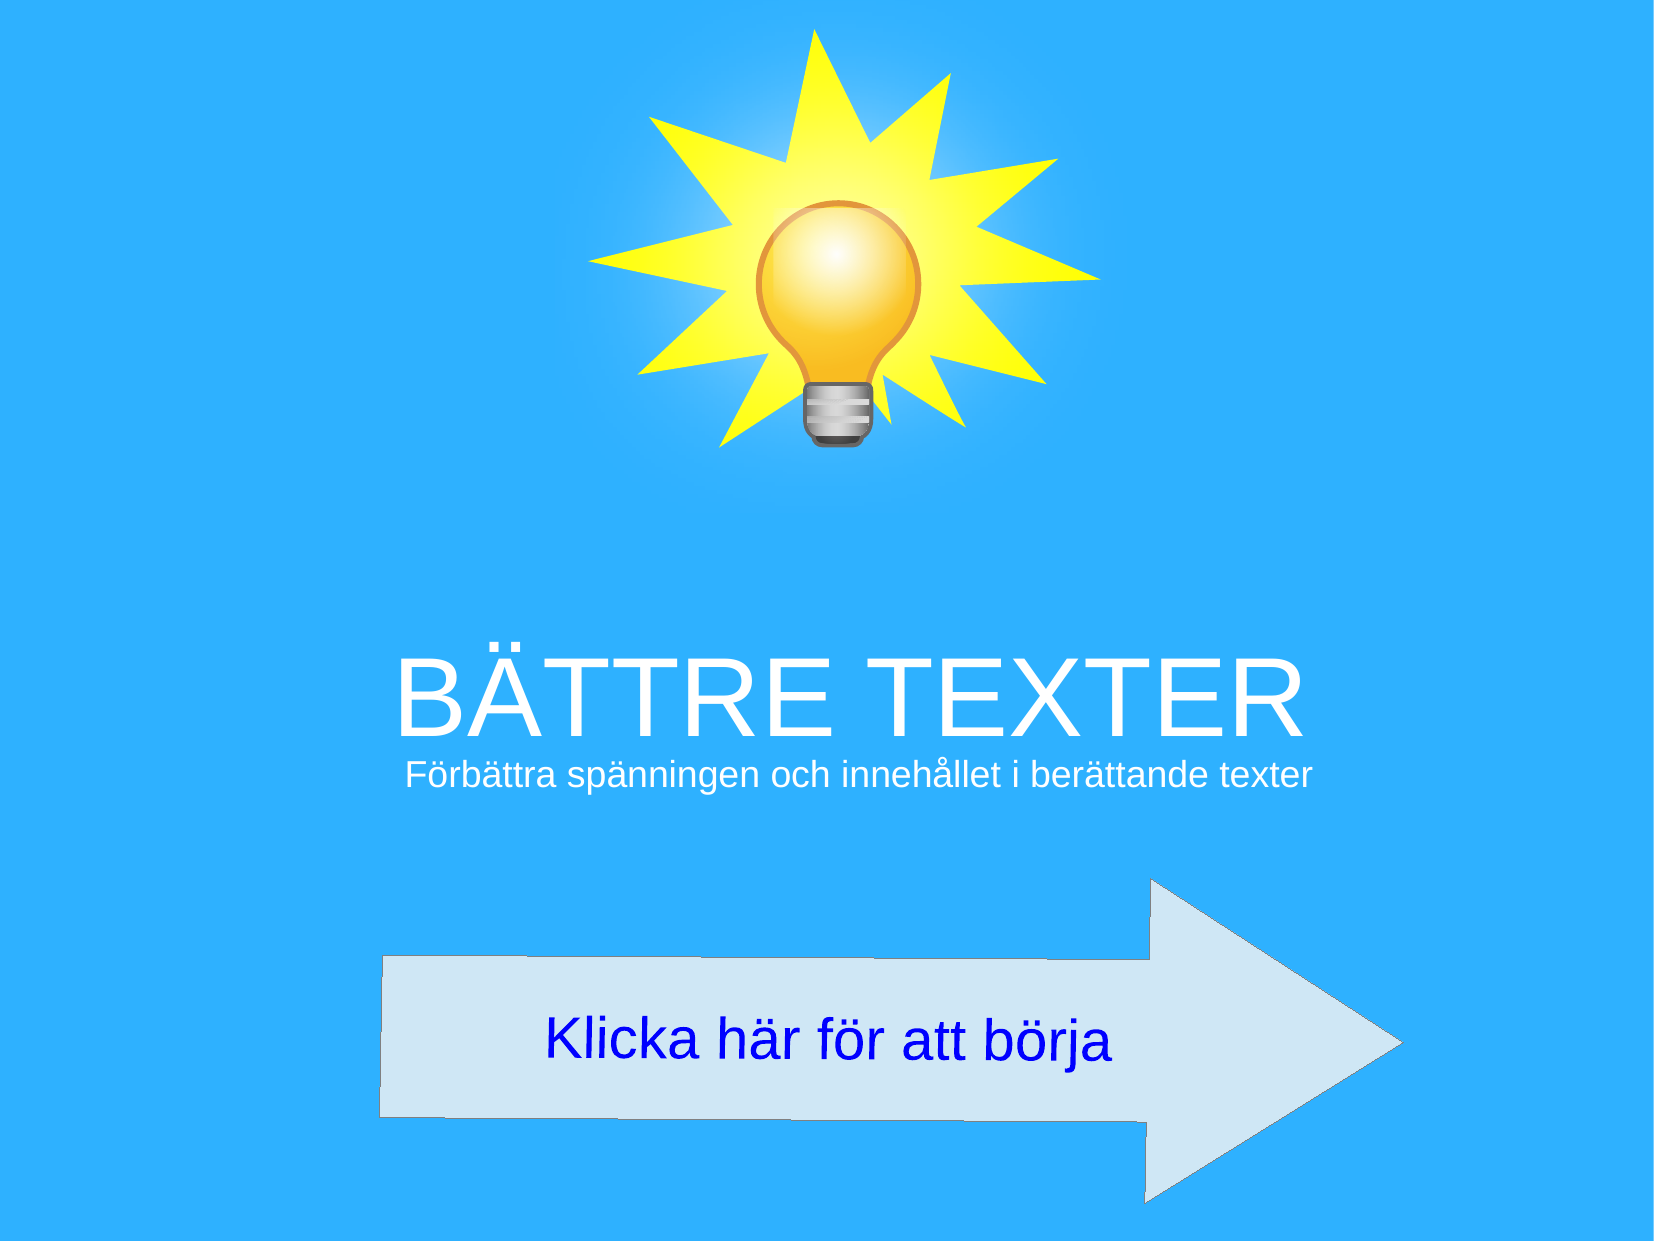

BÄTTRE TEXTER
Förbättra spänningen och innehållet i berättande texter
Klicka här för att börja